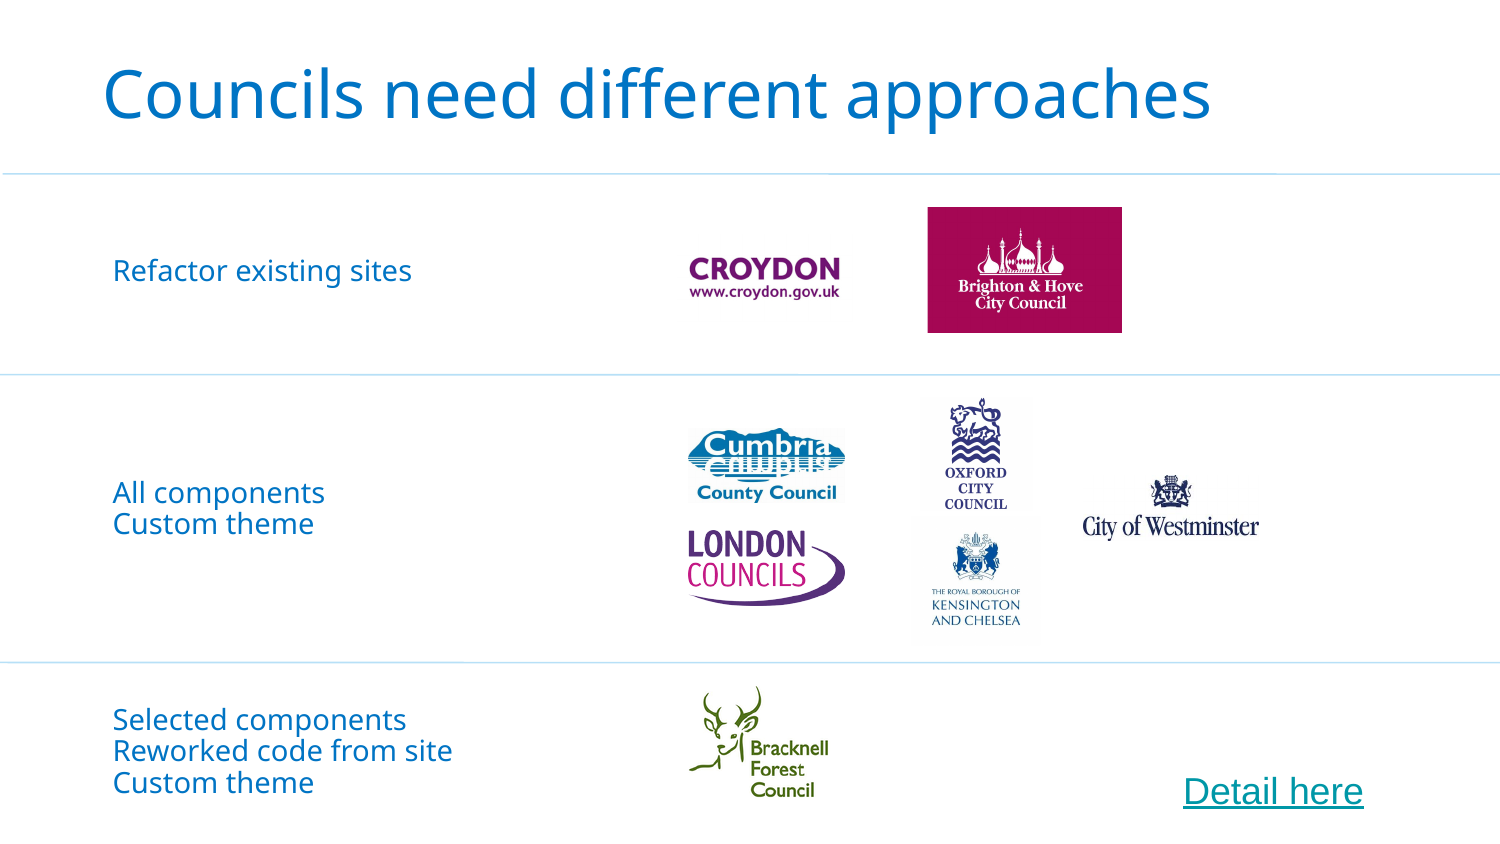

Councils need different approaches
# Refactor existing sites
All components
Custom theme
Selected components
Reworked code from site
Custom theme
Detail here